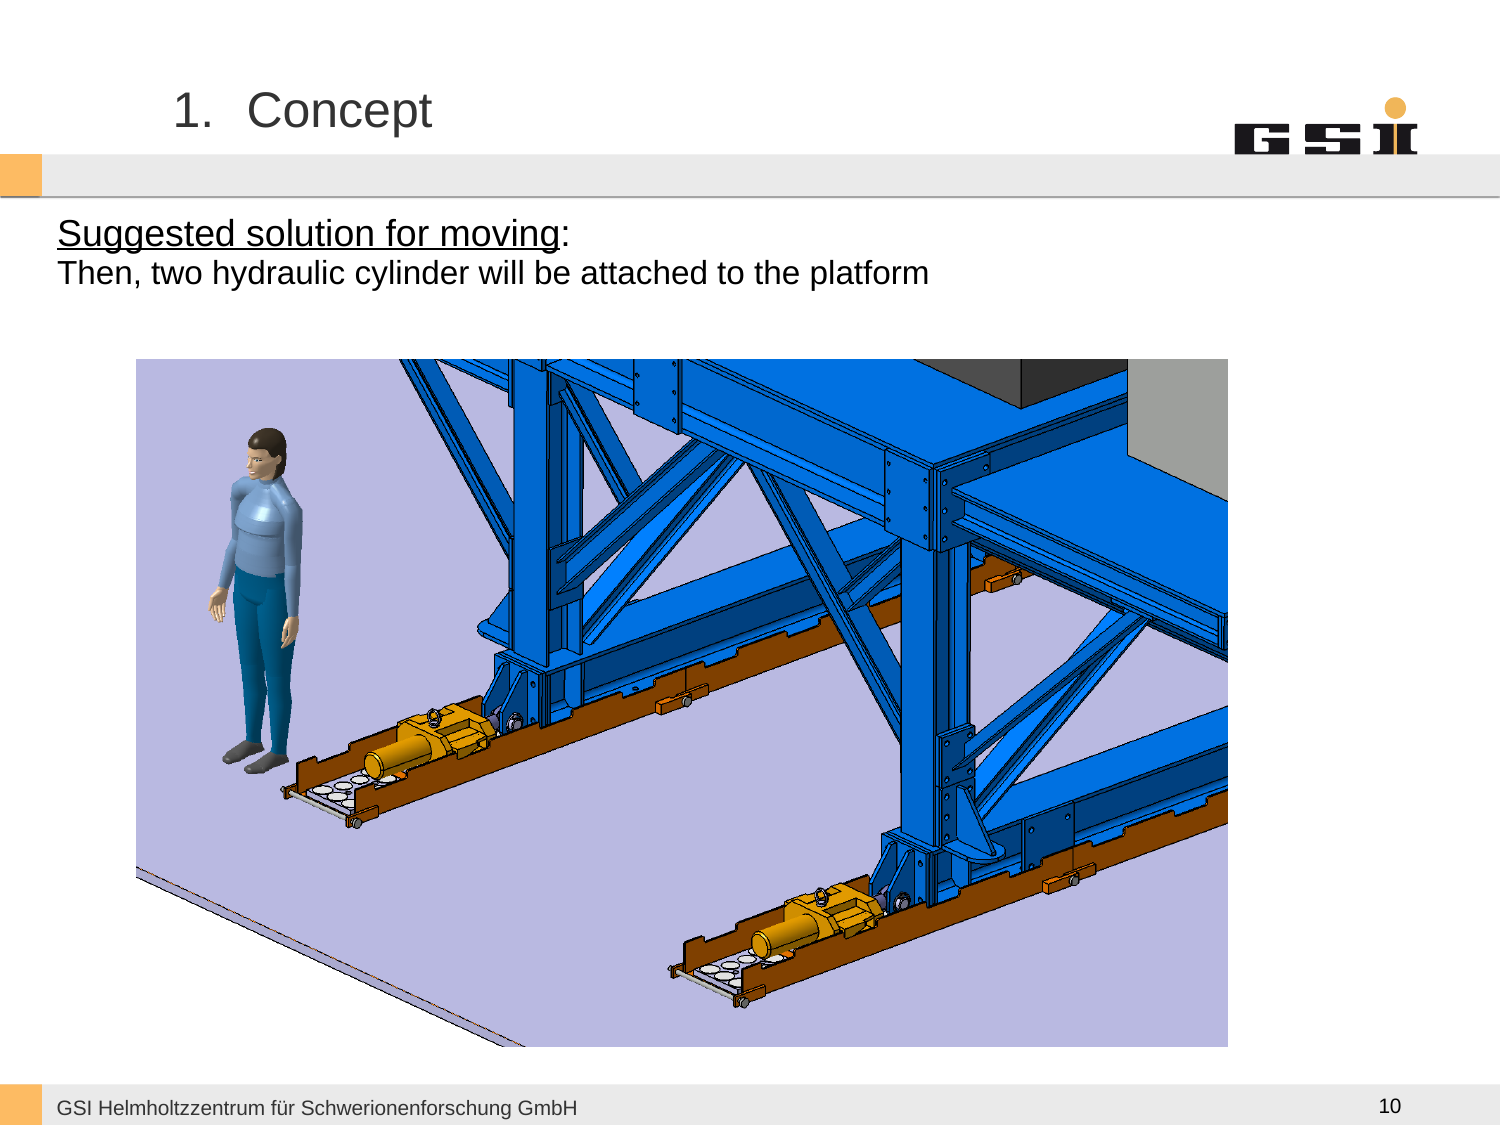

# 1.	Concept
Suggested solution for moving:
Then, two hydraulic cylinder will be attached to the platform